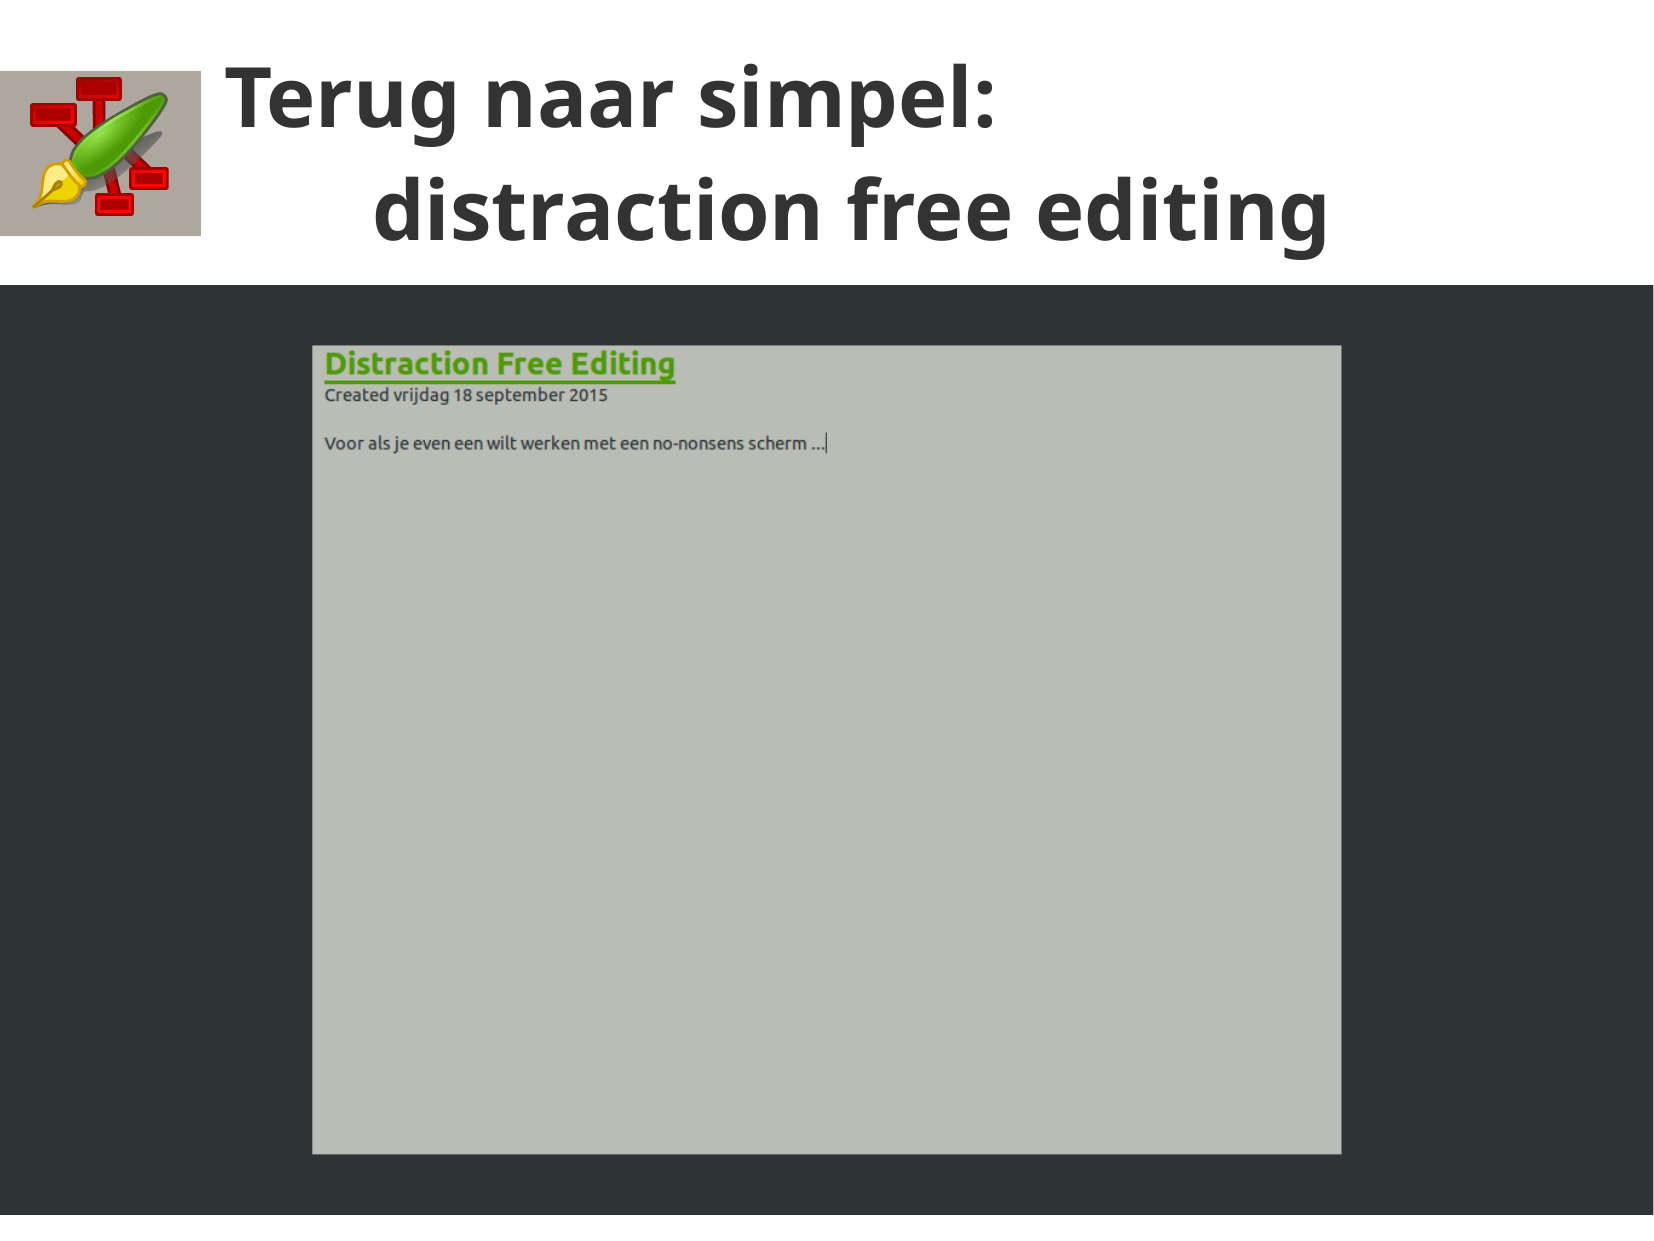

# Terug naar simpel: distraction free editing
18